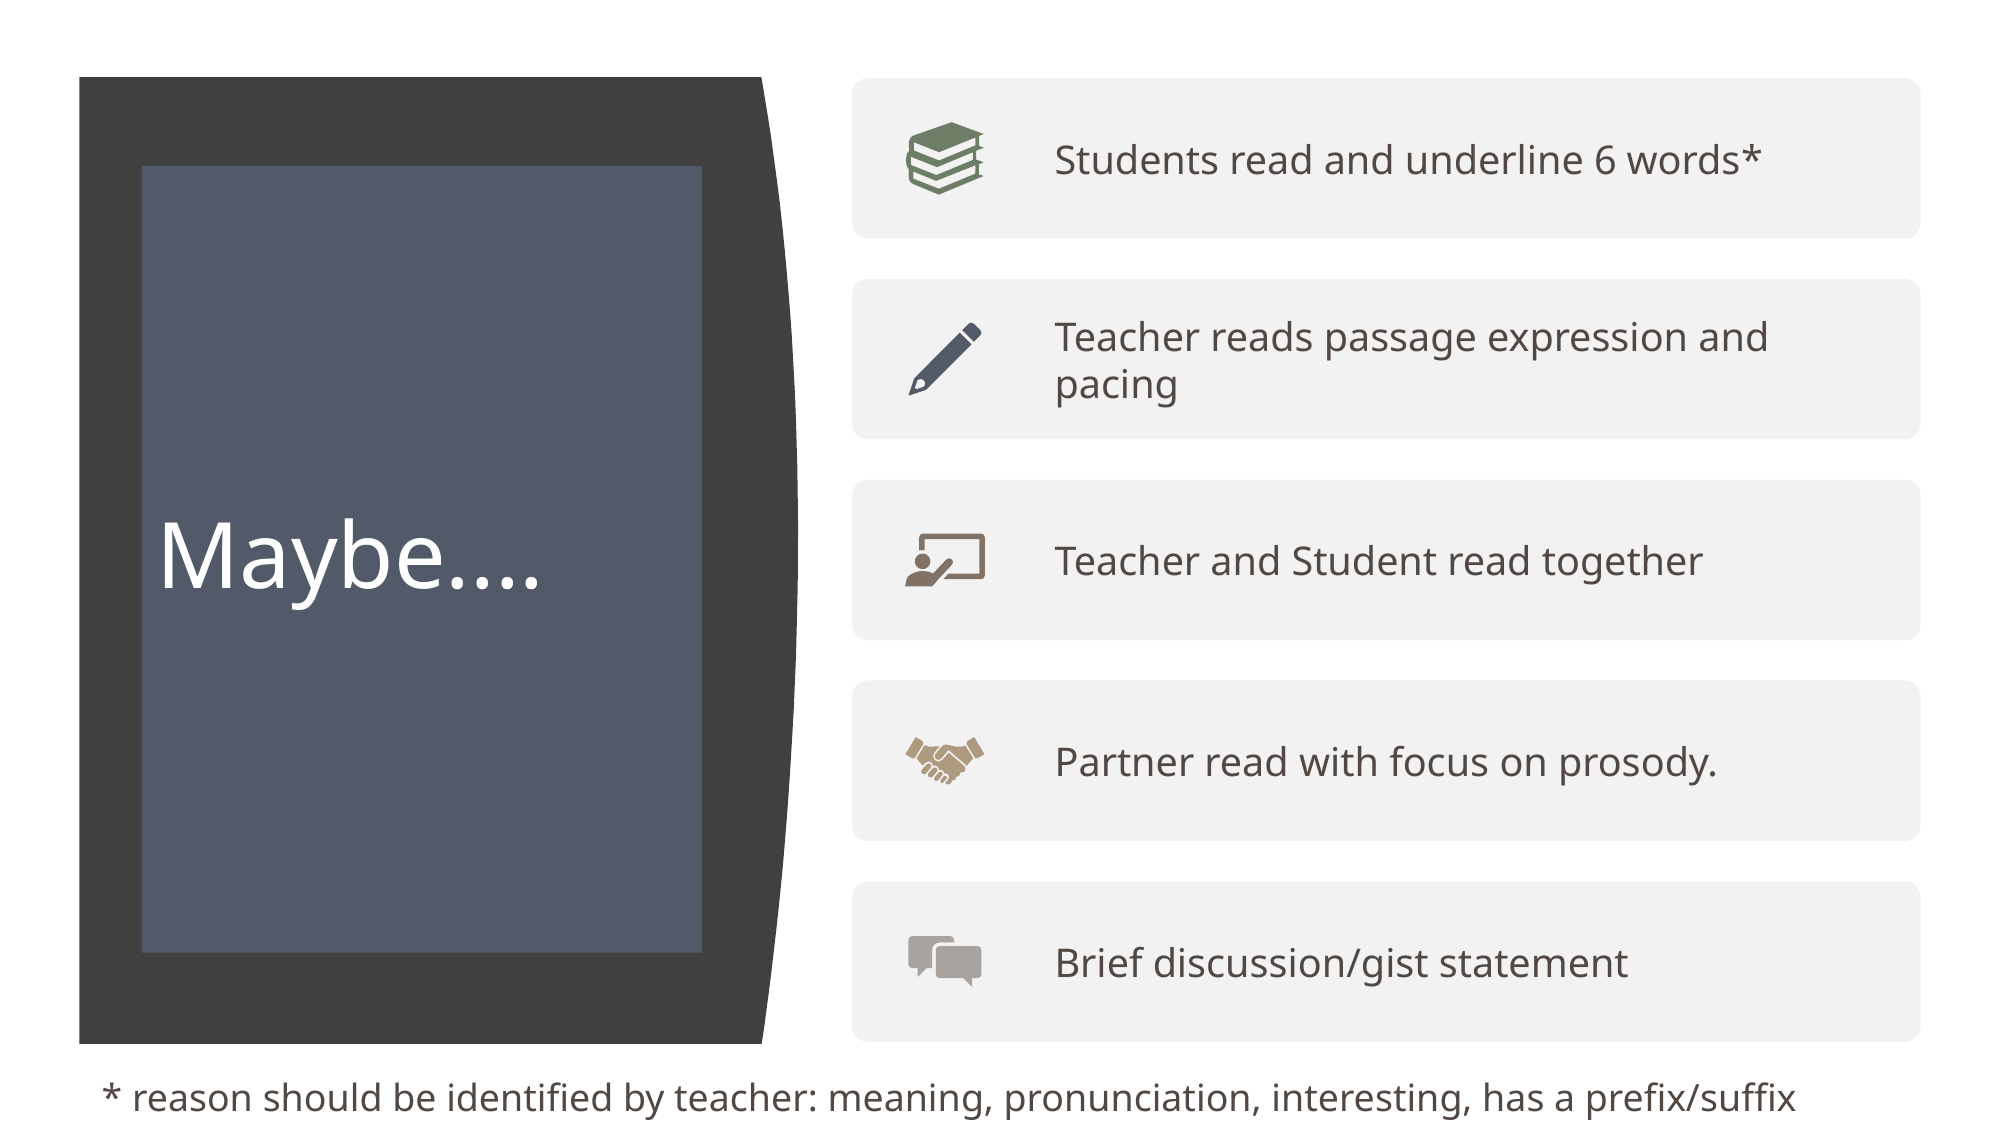

Students read and underline 6 words*
Teacher reads passage expression and pacing
Teacher and Student read together
Partner read with focus on prosody.
Brief discussion/gist statement
# Maybe....
* reason should be identified by teacher: meaning, pronunciation, interesting, has a prefix/suffix